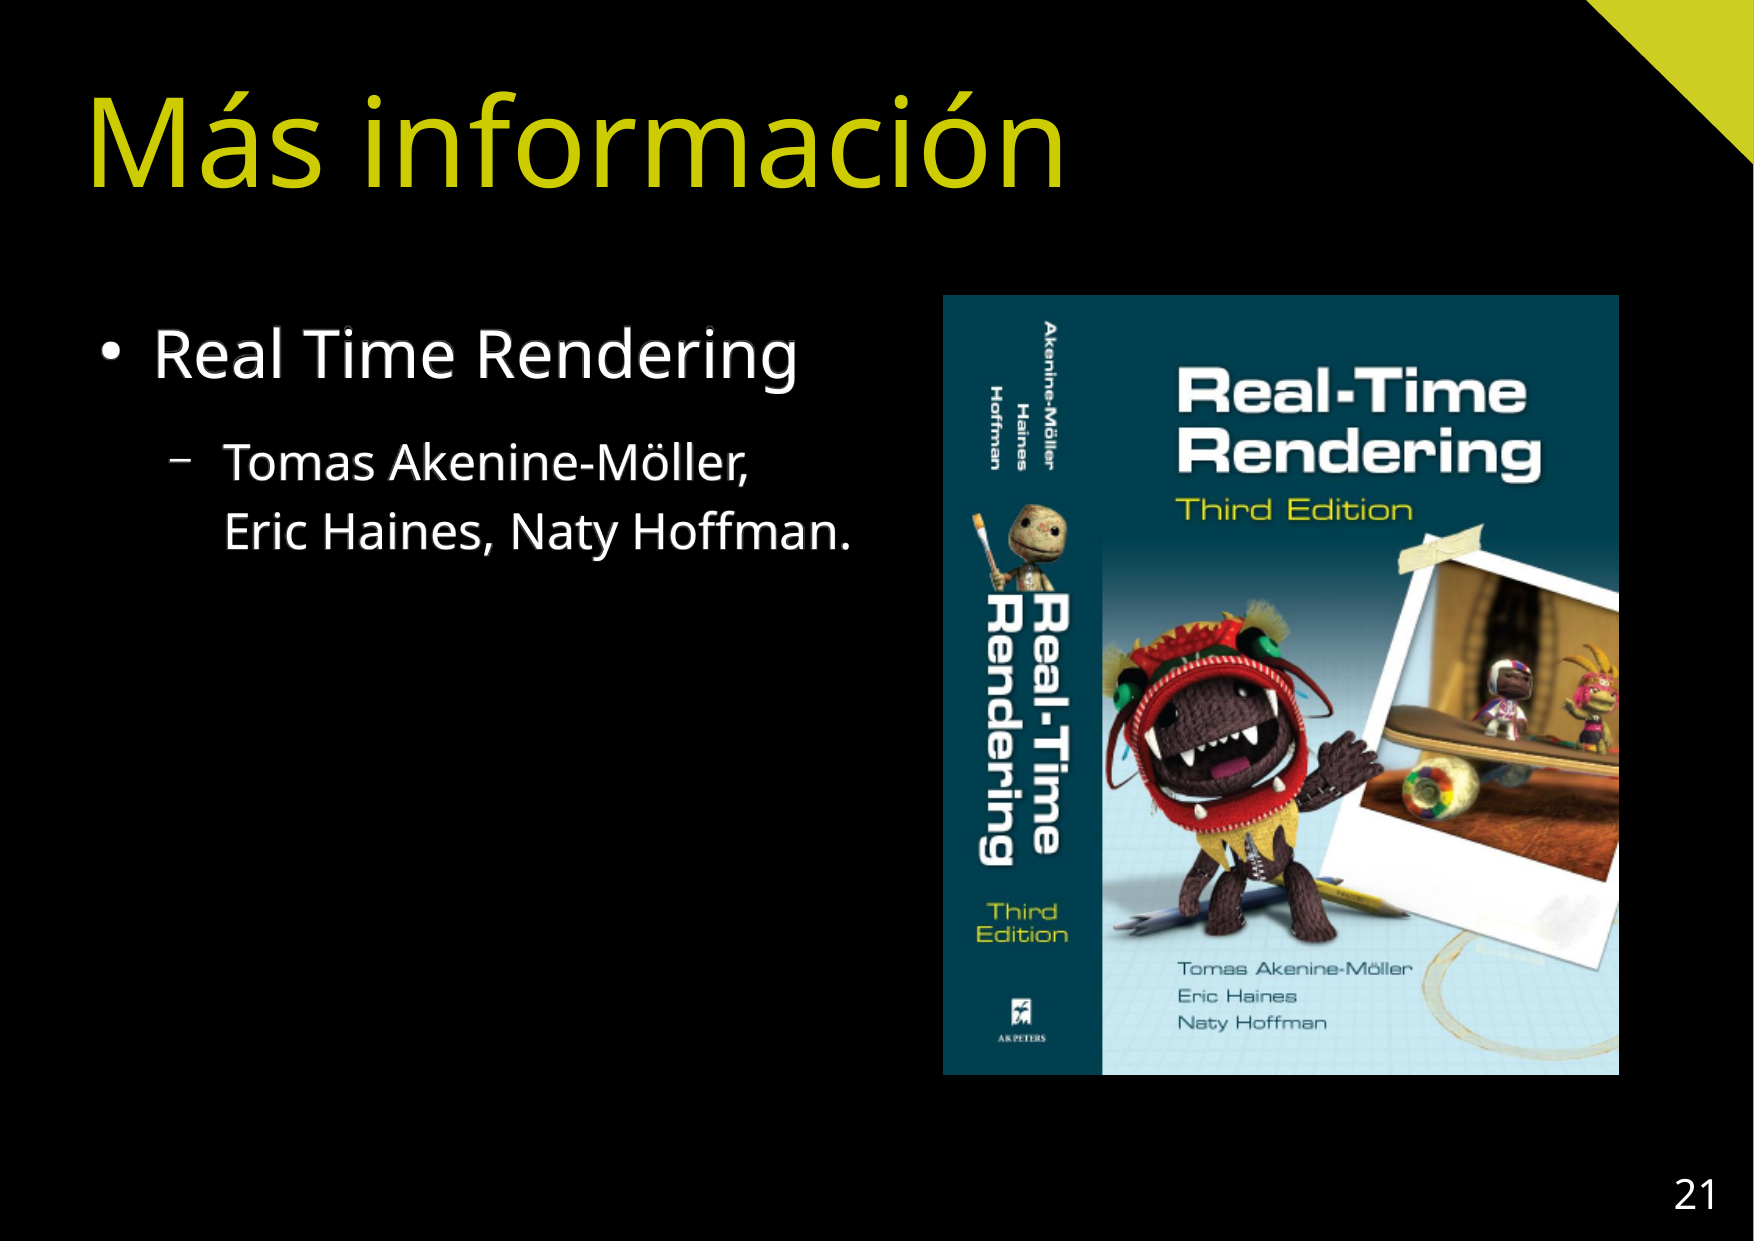

# Más información
Real Time Rendering
Tomas Akenine-Möller,
Eric Haines, Naty Hoffman.